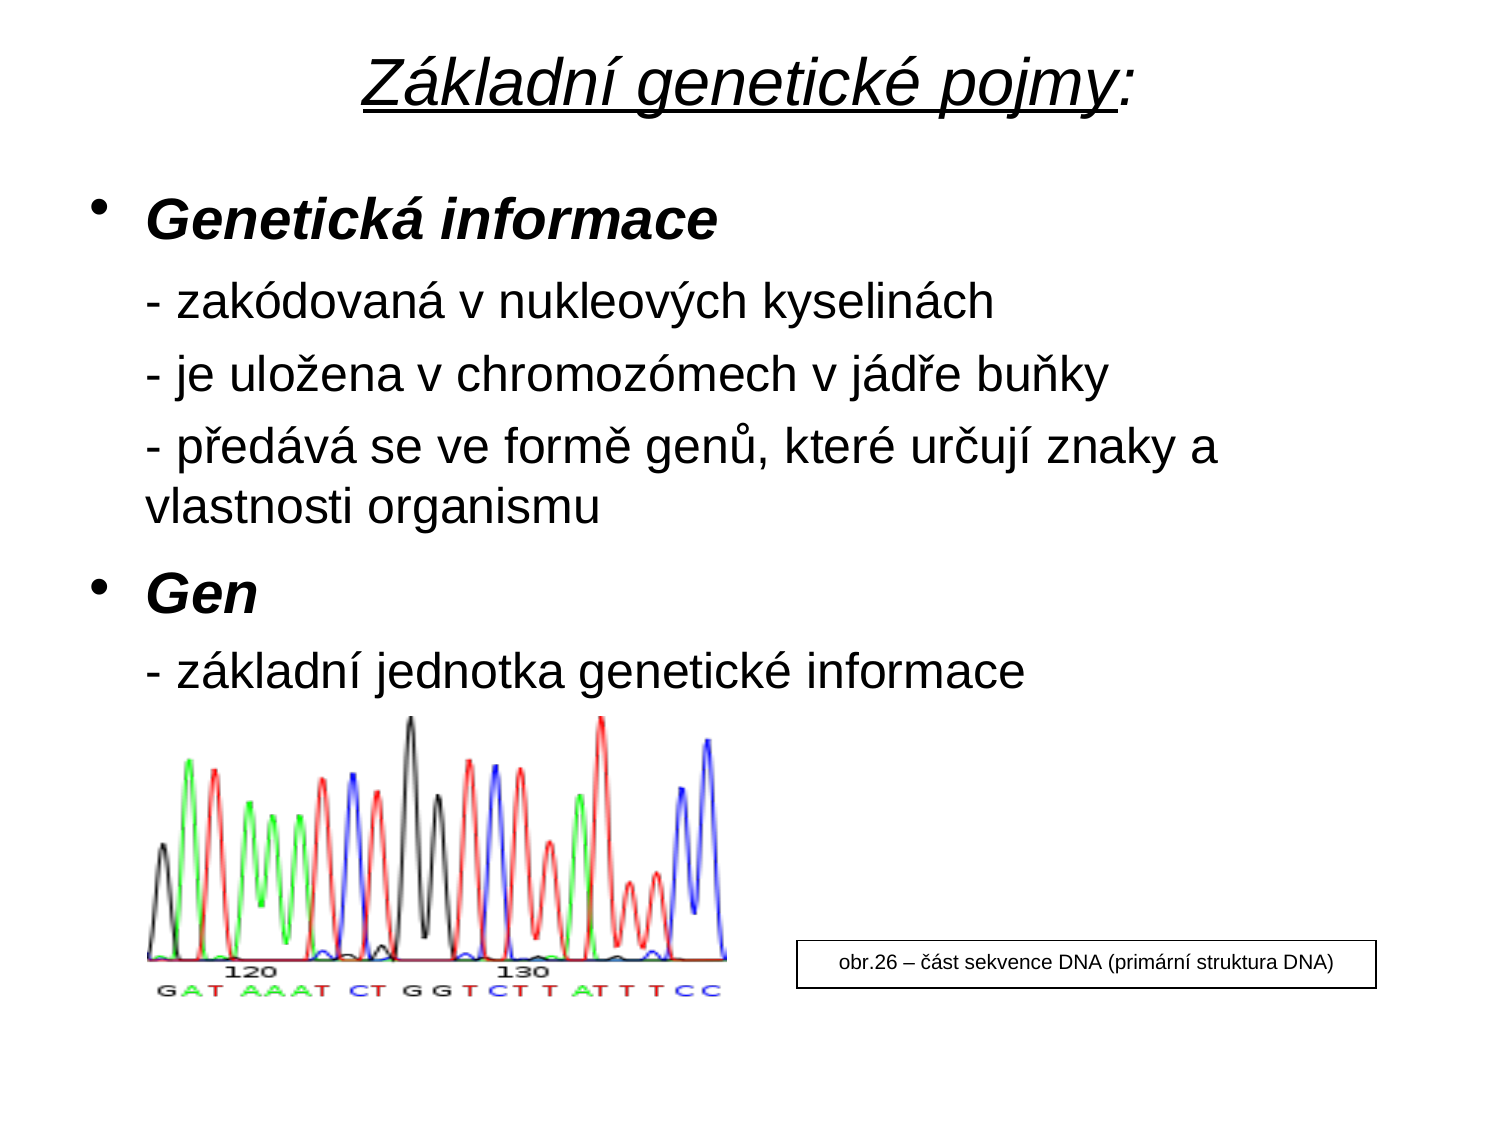

# Základní genetické pojmy:
Genetická informace
	- zakódovaná v nukleových kyselinách
	- je uložena v chromozómech v jádře buňky
	- předává se ve formě genů, které určují znaky a vlastnosti organismu
Gen
	- základní jednotka genetické informace
obr.26 – část sekvence DNA (primární struktura DNA)